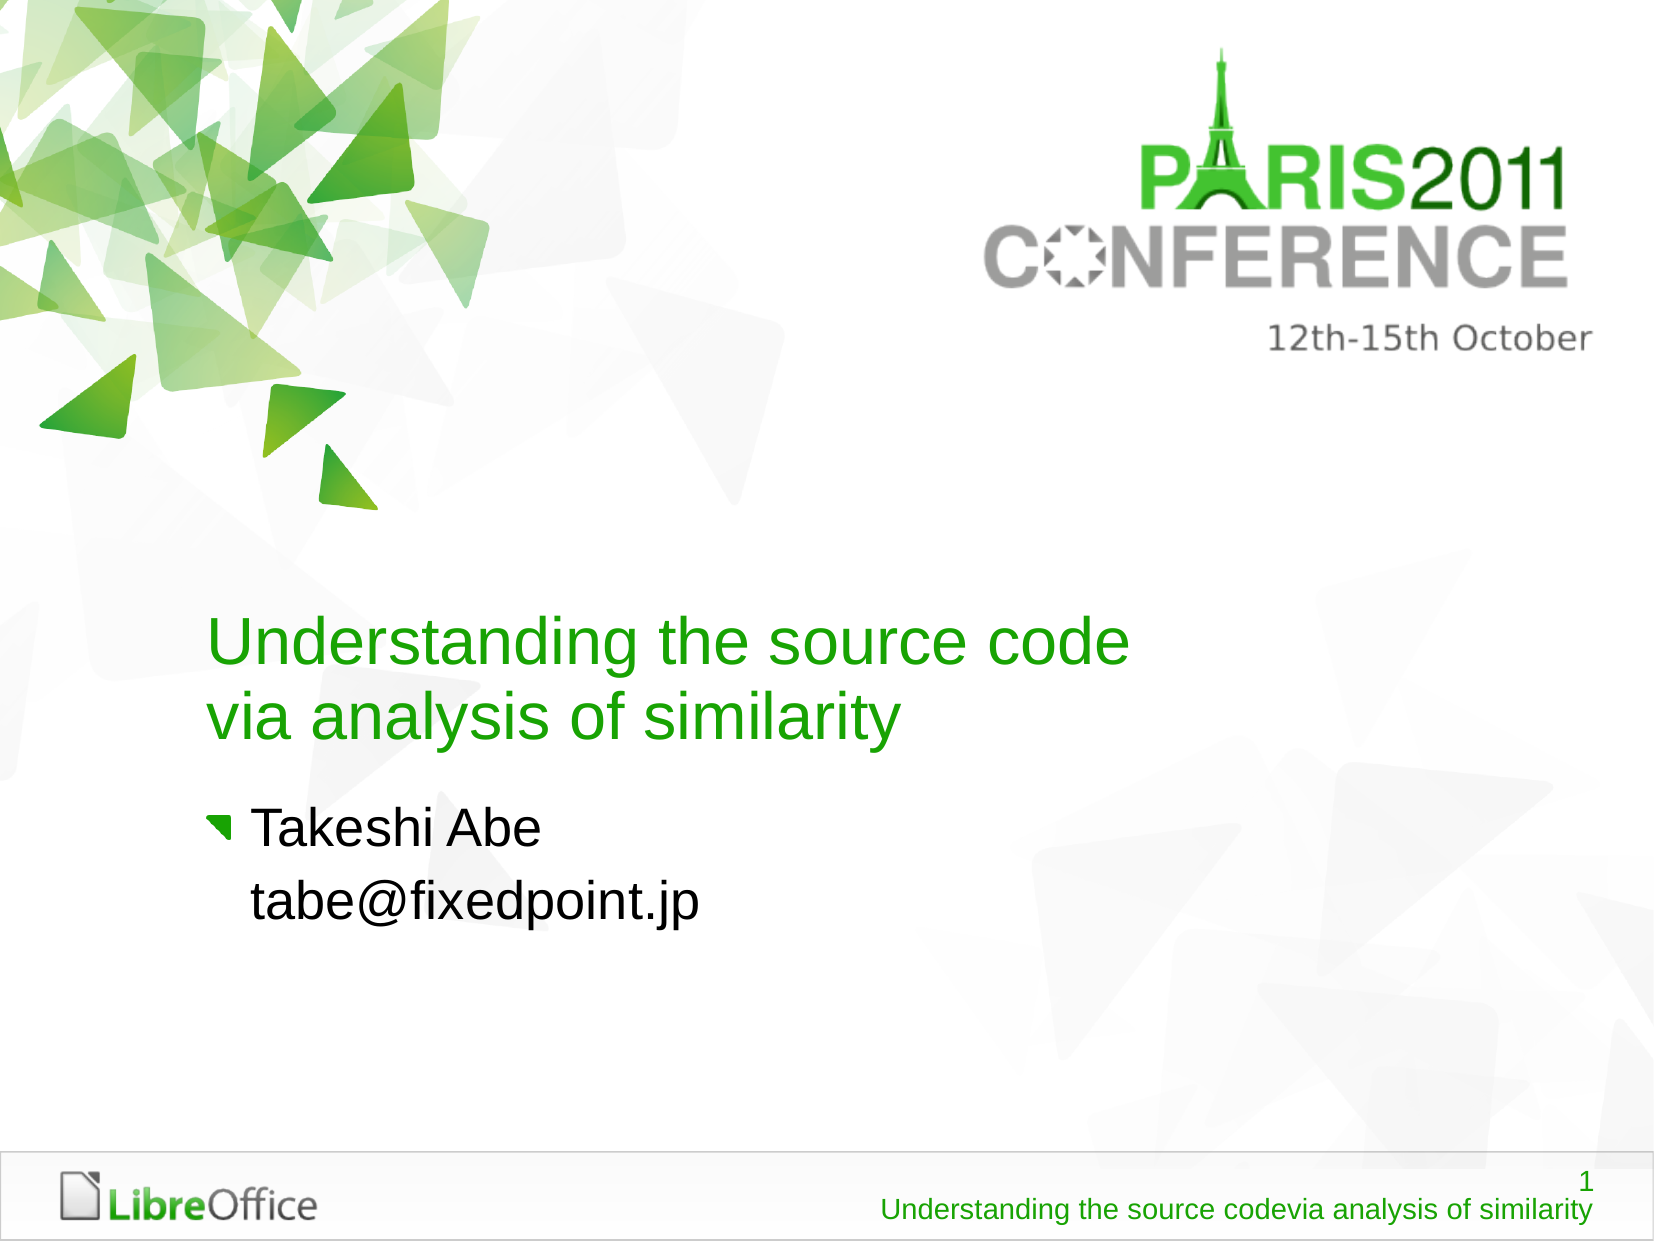

# Understanding the source code via analysis of similarity
Takeshi Abe
tabe@fixedpoint.jp
1
Understanding the source codevia analysis of similarity